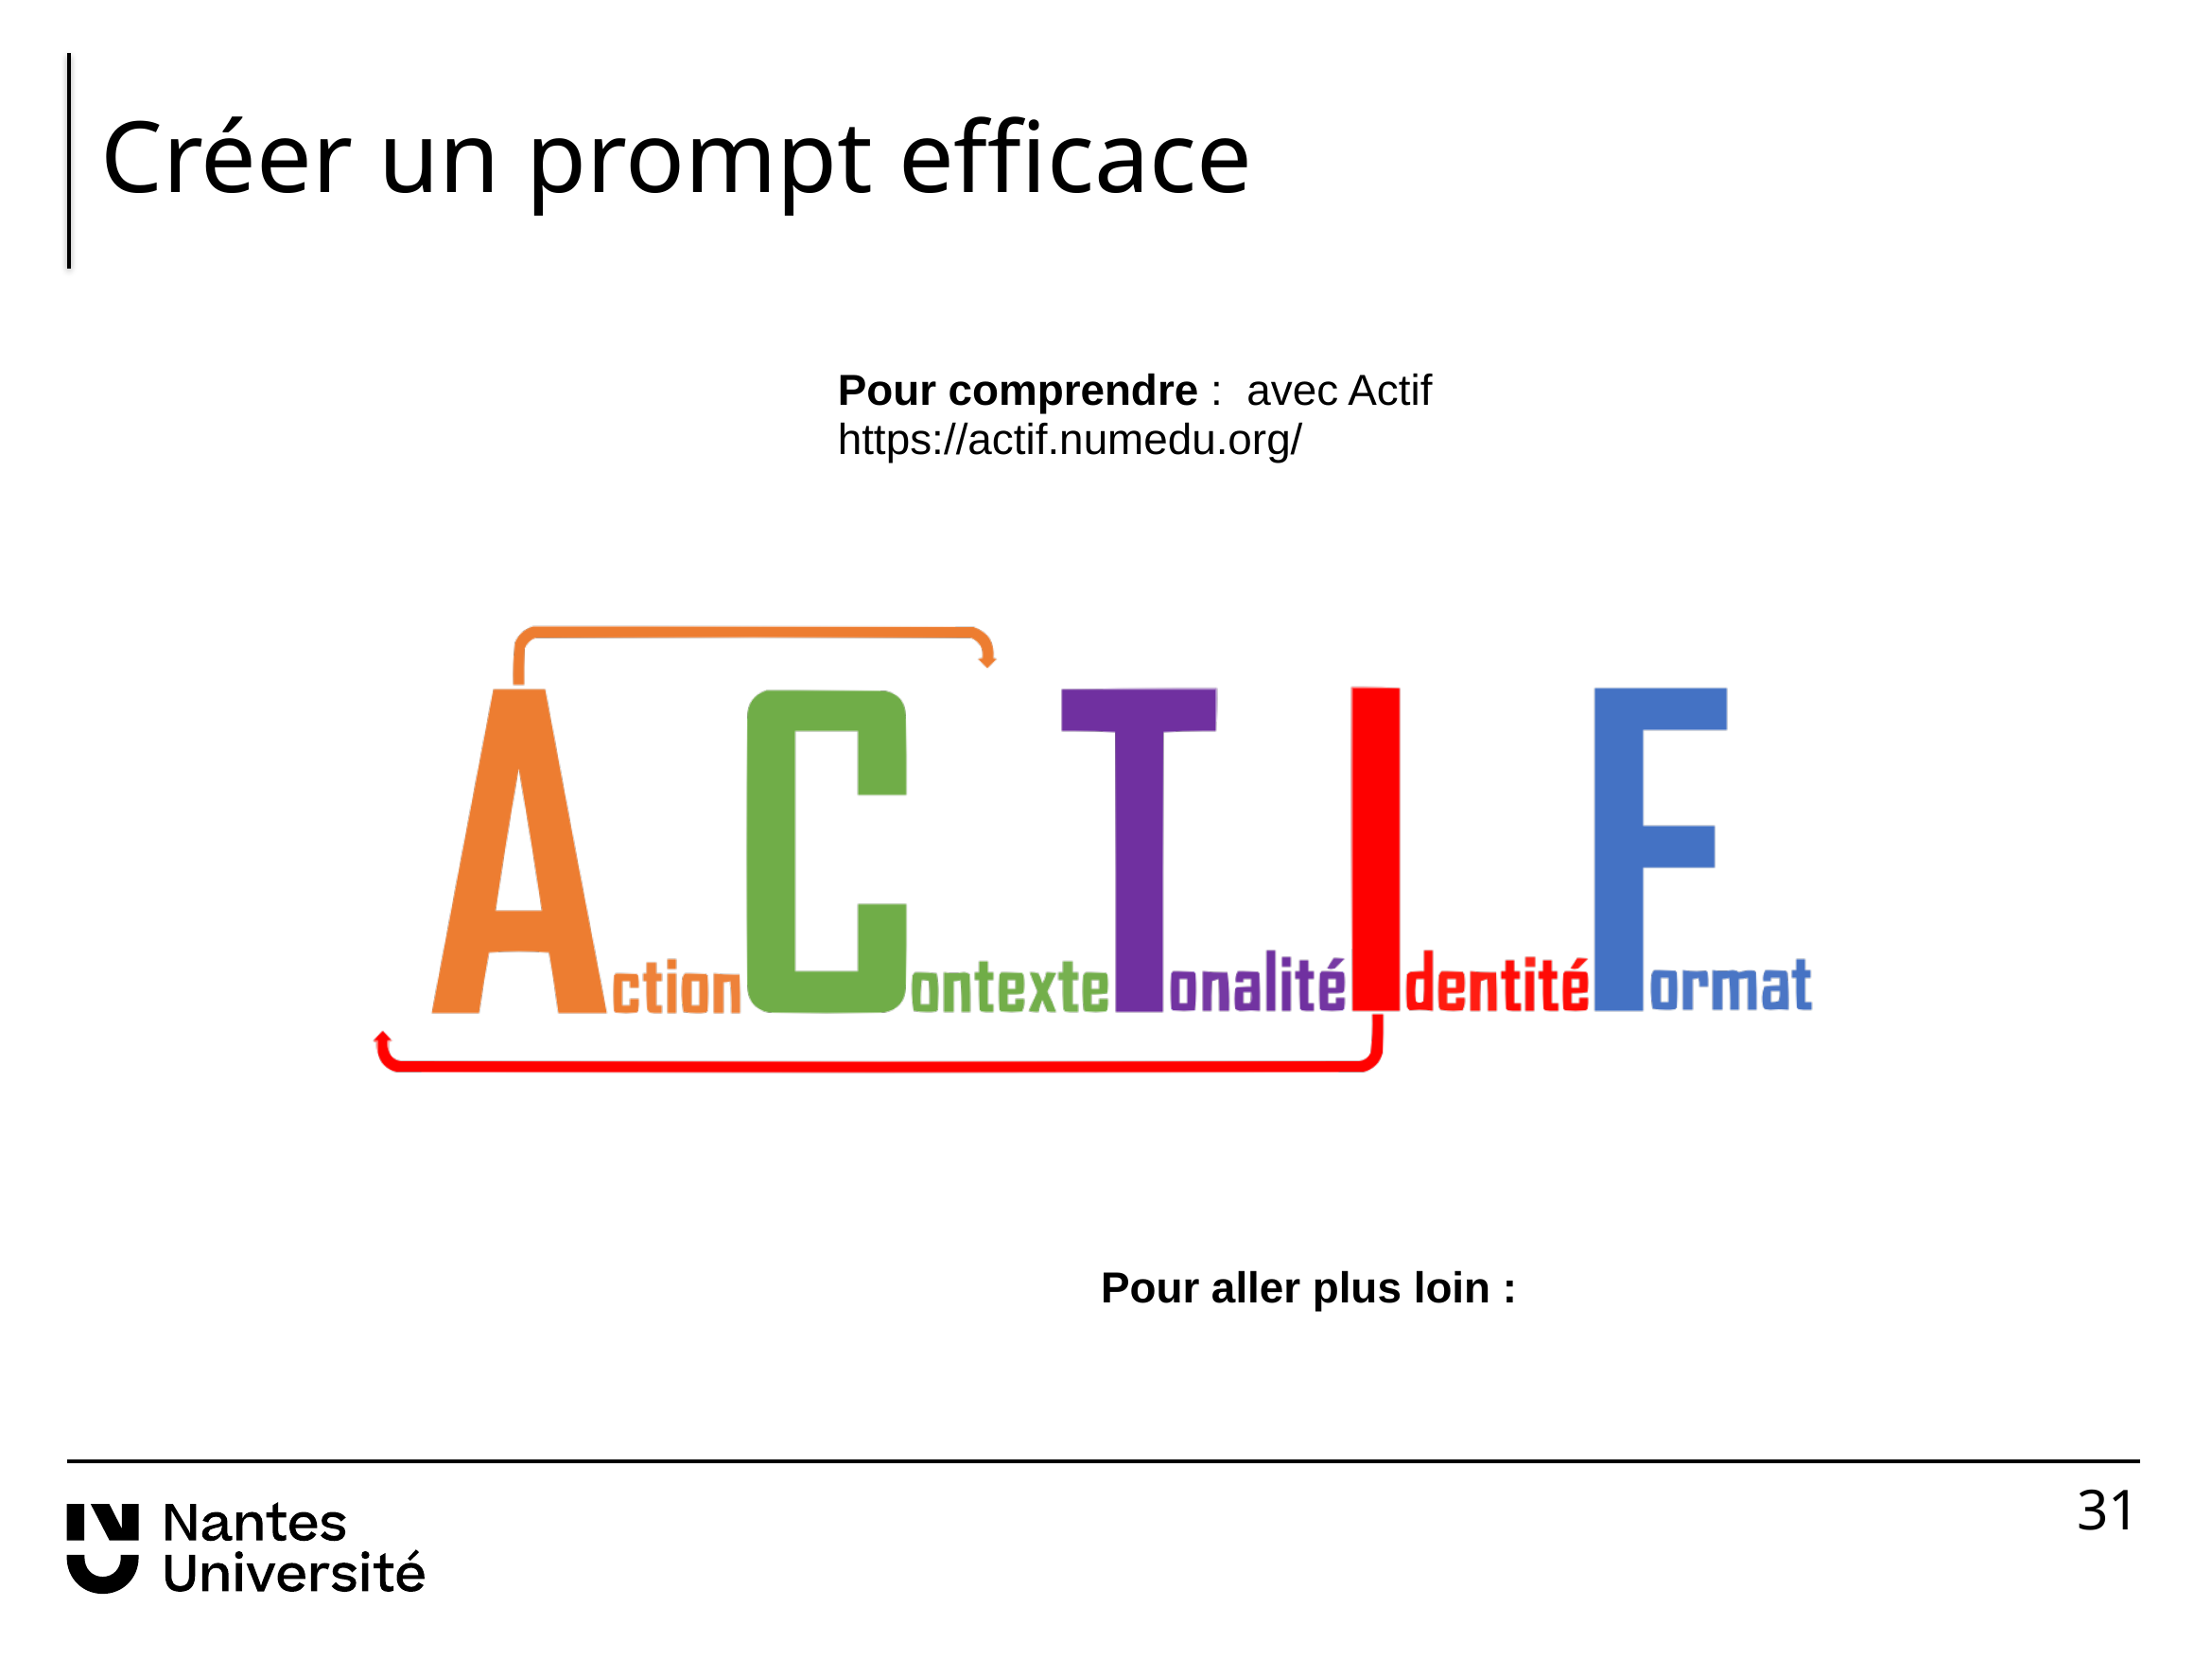

# Créer un prompt efficace
Pour comprendre : avec Actif
https://actif.numedu.org/
Pour aller plus loin :